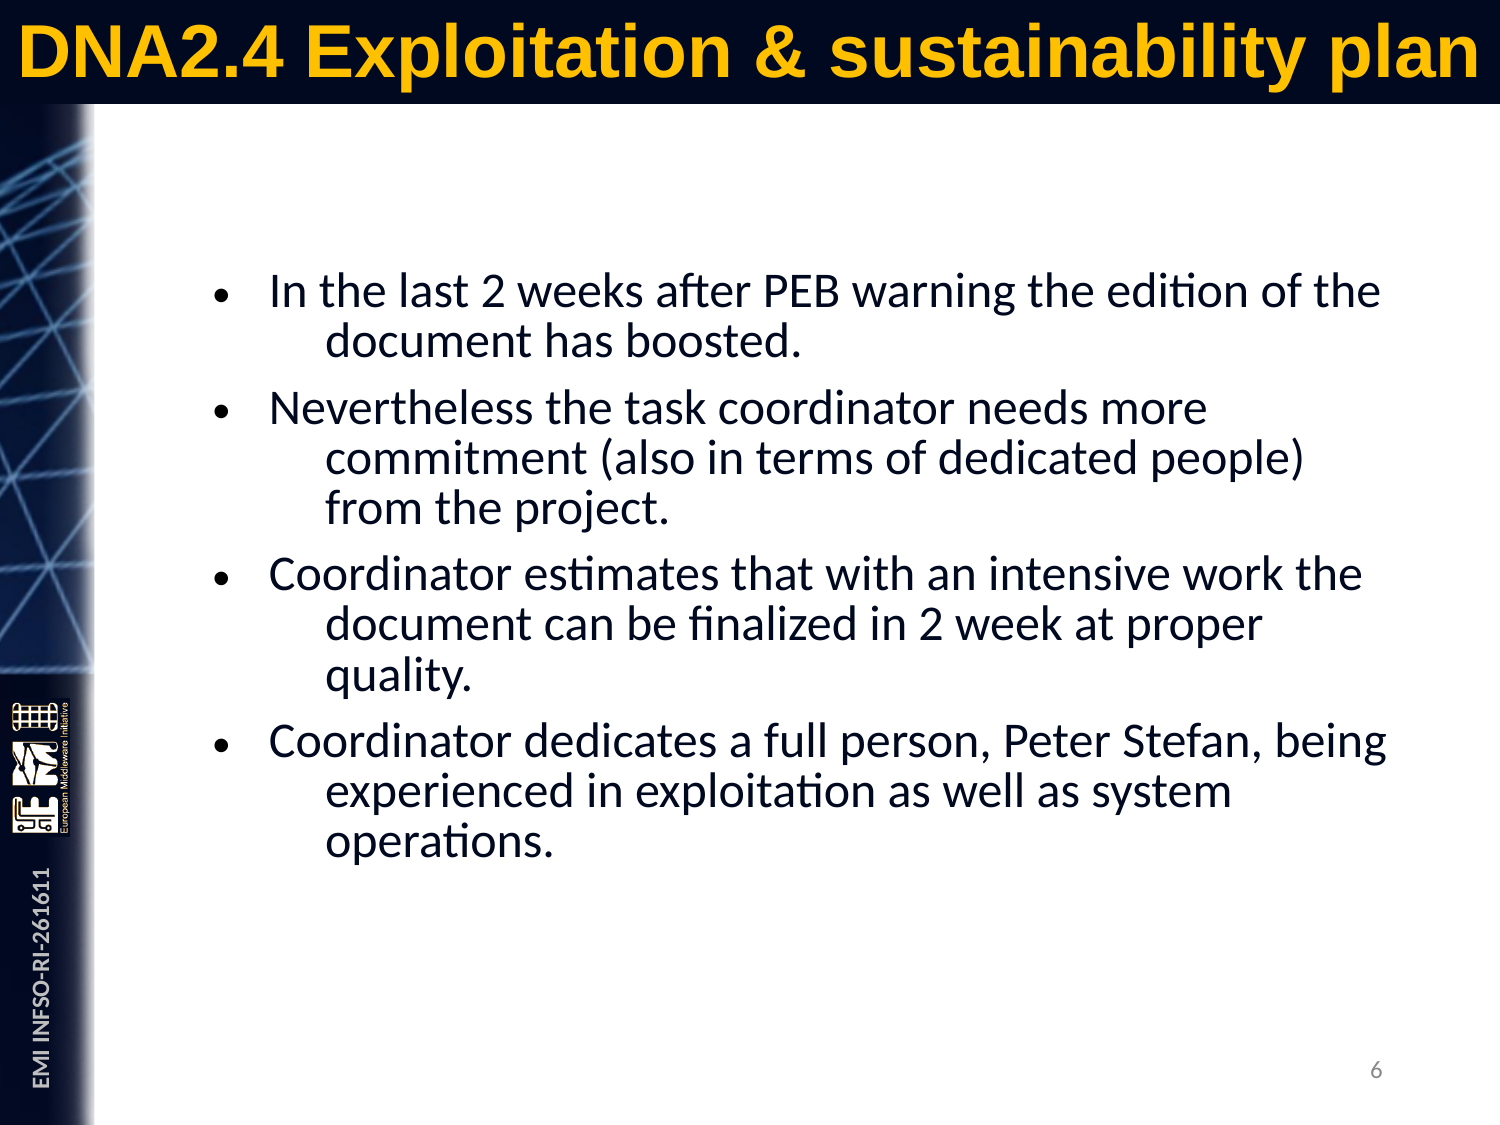

DNA2.4 Exploitation & sustainability plan
# In the last 2 weeks after PEB warning the edition of the document has boosted.
Nevertheless the task coordinator needs more commitment (also in terms of dedicated people) from the project.
Coordinator estimates that with an intensive work the document can be finalized in 2 week at proper quality.
Coordinator dedicates a full person, Peter Stefan, being experienced in exploitation as well as system operations.